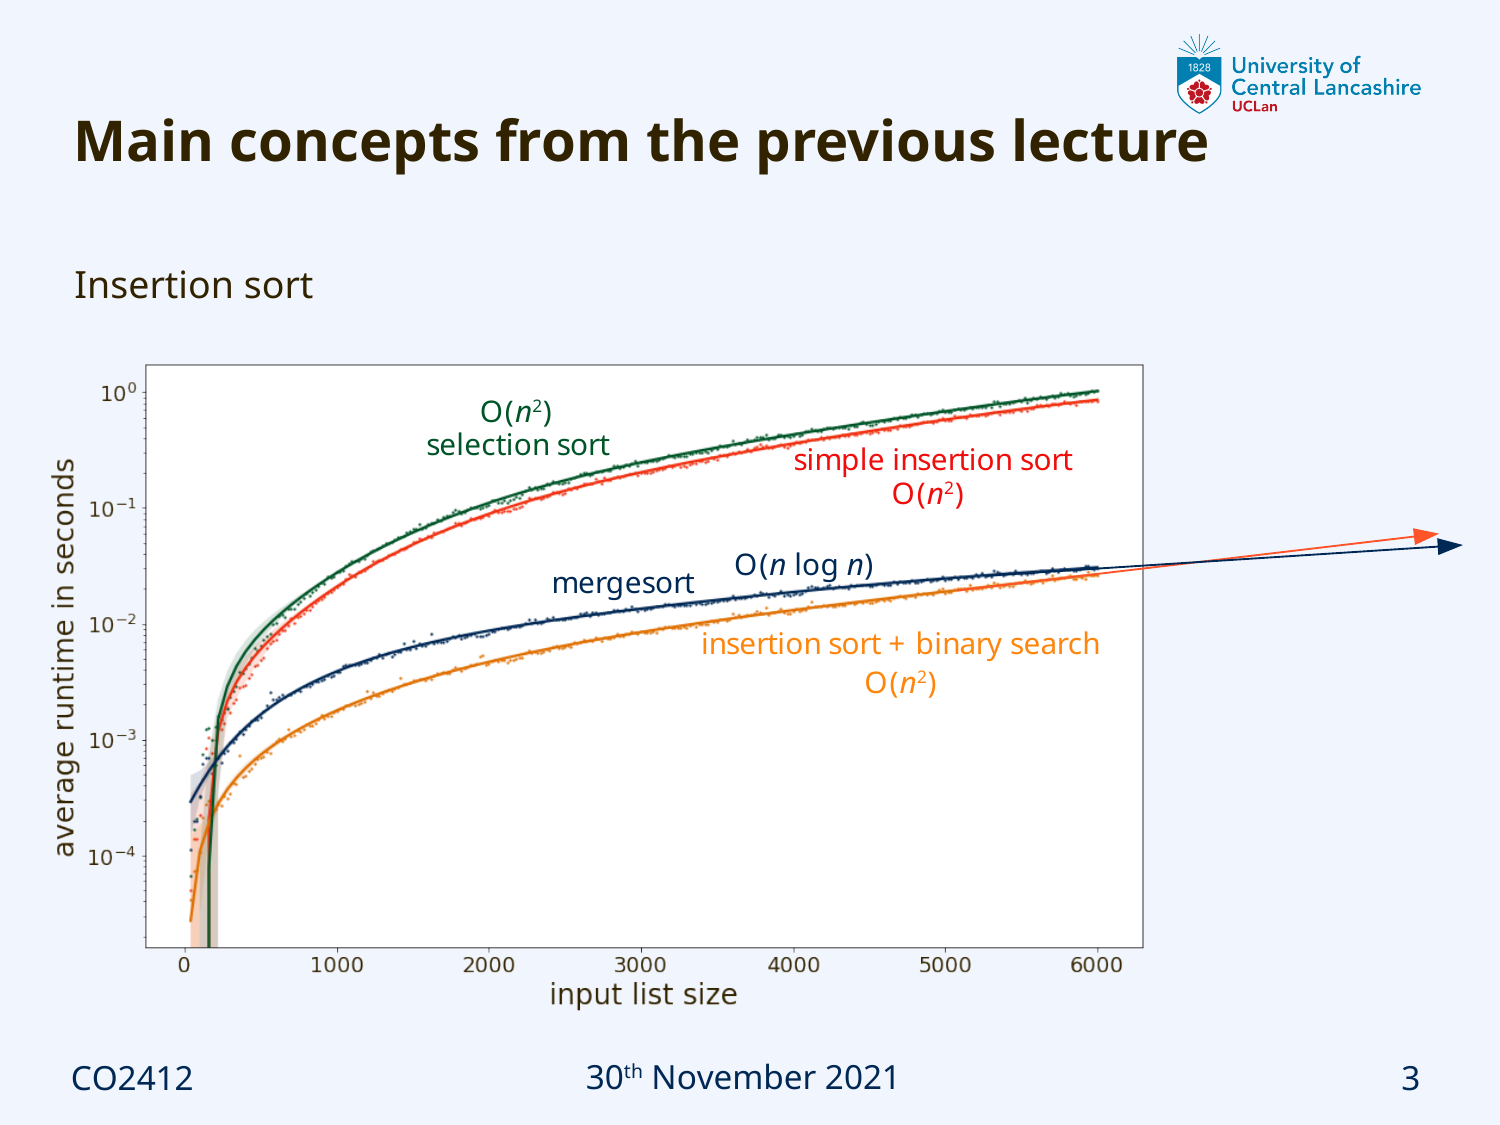

# Main concepts from the previous lecture
Insertion sort